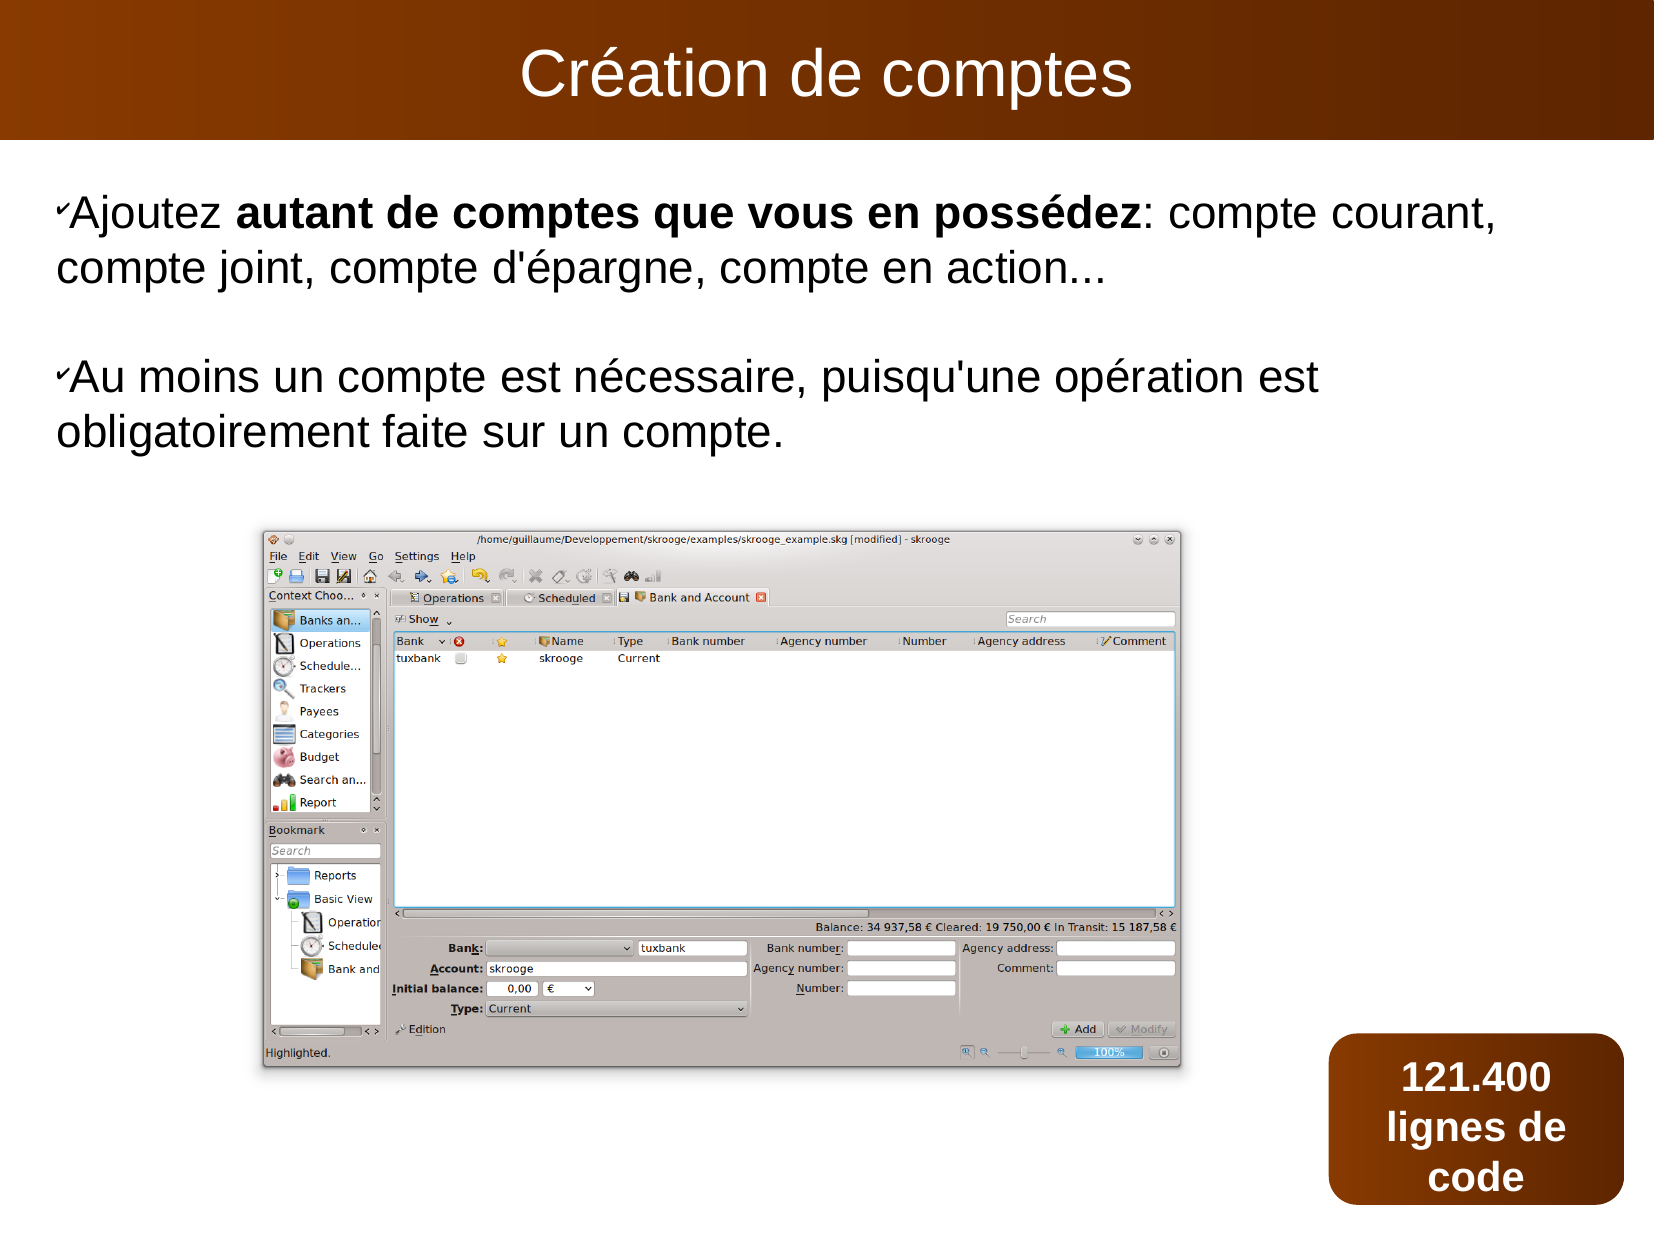

# Création de comptes
Ajoutez autant de comptes que vous en possédez: compte courant, compte joint, compte d'épargne, compte en action...
Au moins un compte est nécessaire, puisqu'une opération est obligatoirement faite sur un compte.
121.400 lignes de code